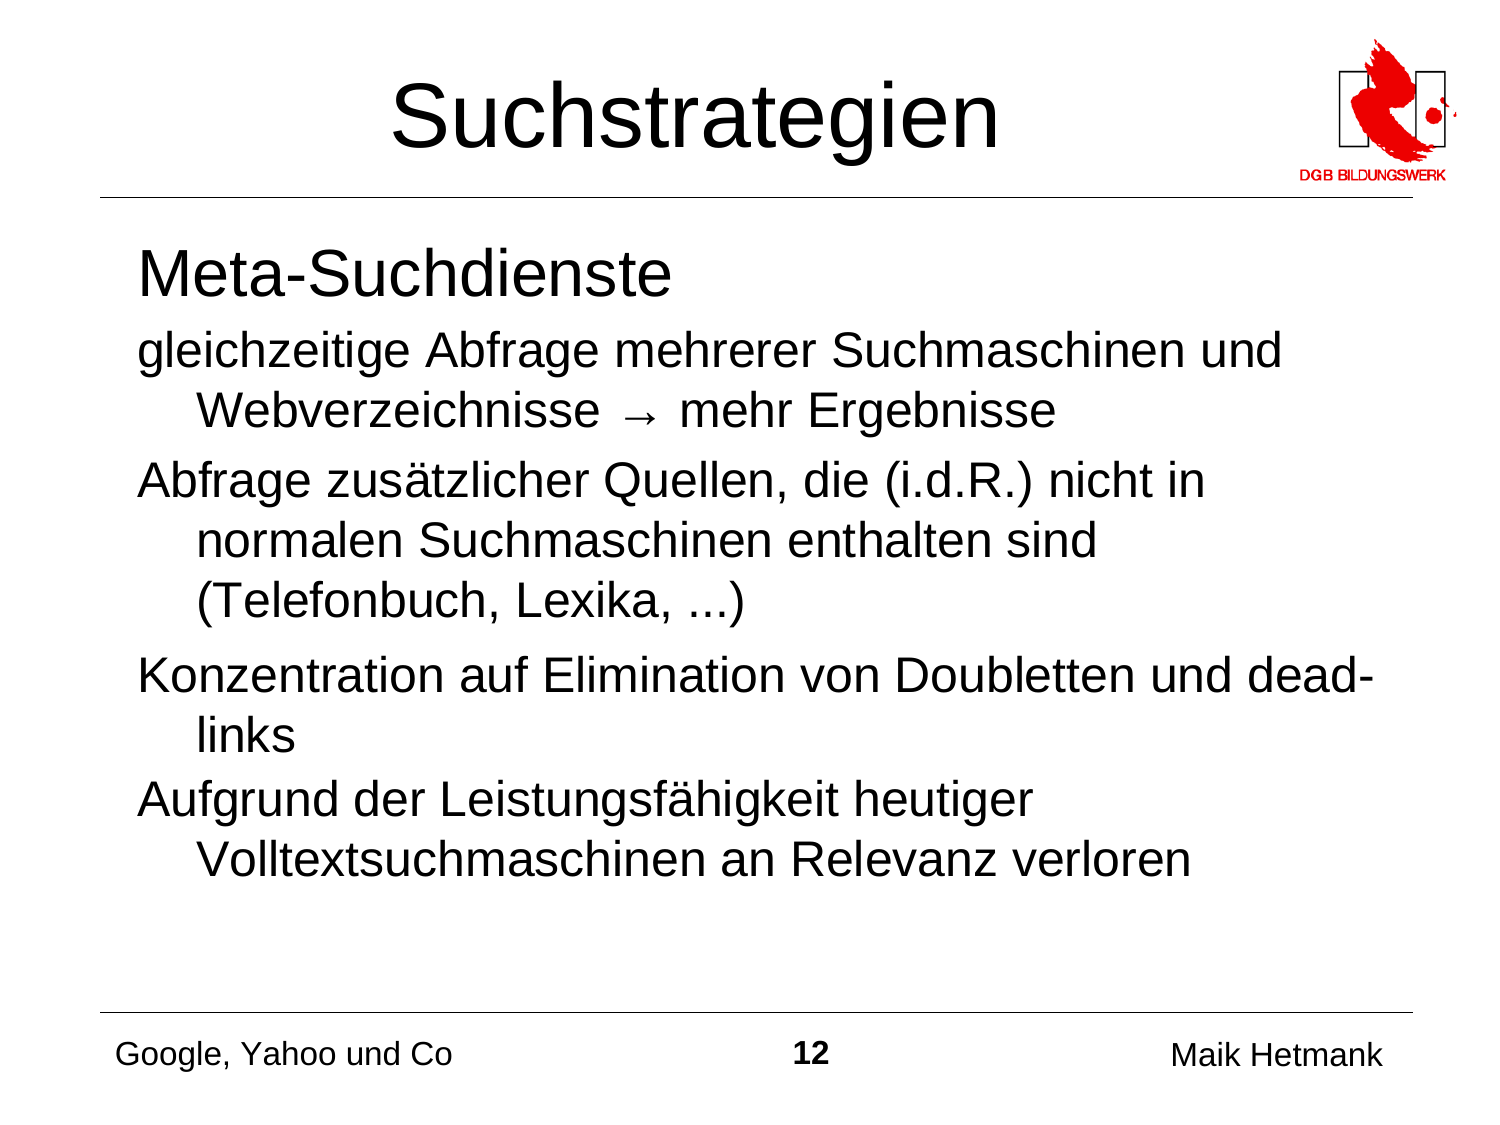

# Suchstrategien
Meta-Suchdienste
gleichzeitige Abfrage mehrerer Suchmaschinen und Webverzeichnisse → mehr Ergebnisse
Abfrage zusätzlicher Quellen, die (i.d.R.) nicht in normalen Suchmaschinen enthalten sind (Telefonbuch, Lexika, ...)
Konzentration auf Elimination von Doubletten und dead-links
Aufgrund der Leistungsfähigkeit heutiger Volltextsuchmaschinen an Relevanz verloren